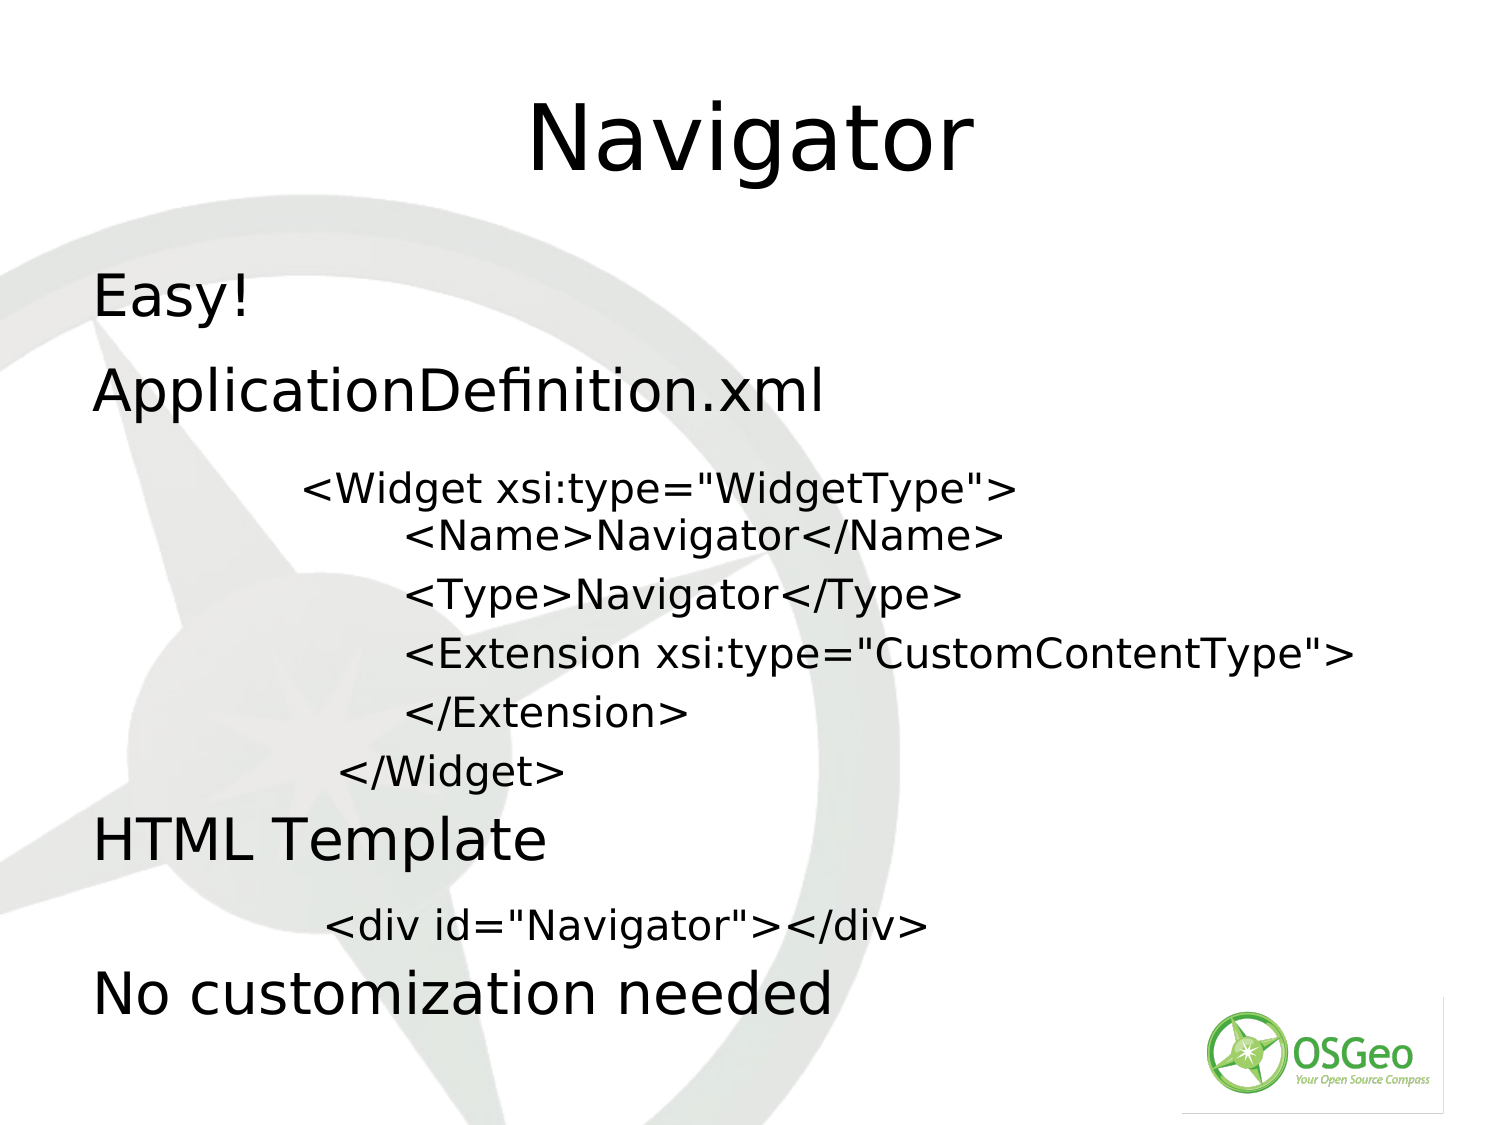

# Navigator
Easy!
ApplicationDefinition.xml
<Widget xsi:type="WidgetType">
 <Name>Navigator</Name>
 <Type>Navigator</Type>
 <Extension xsi:type="CustomContentType">
 </Extension>
 </Widget>
HTML Template
<div id="Navigator"></div>
No customization needed